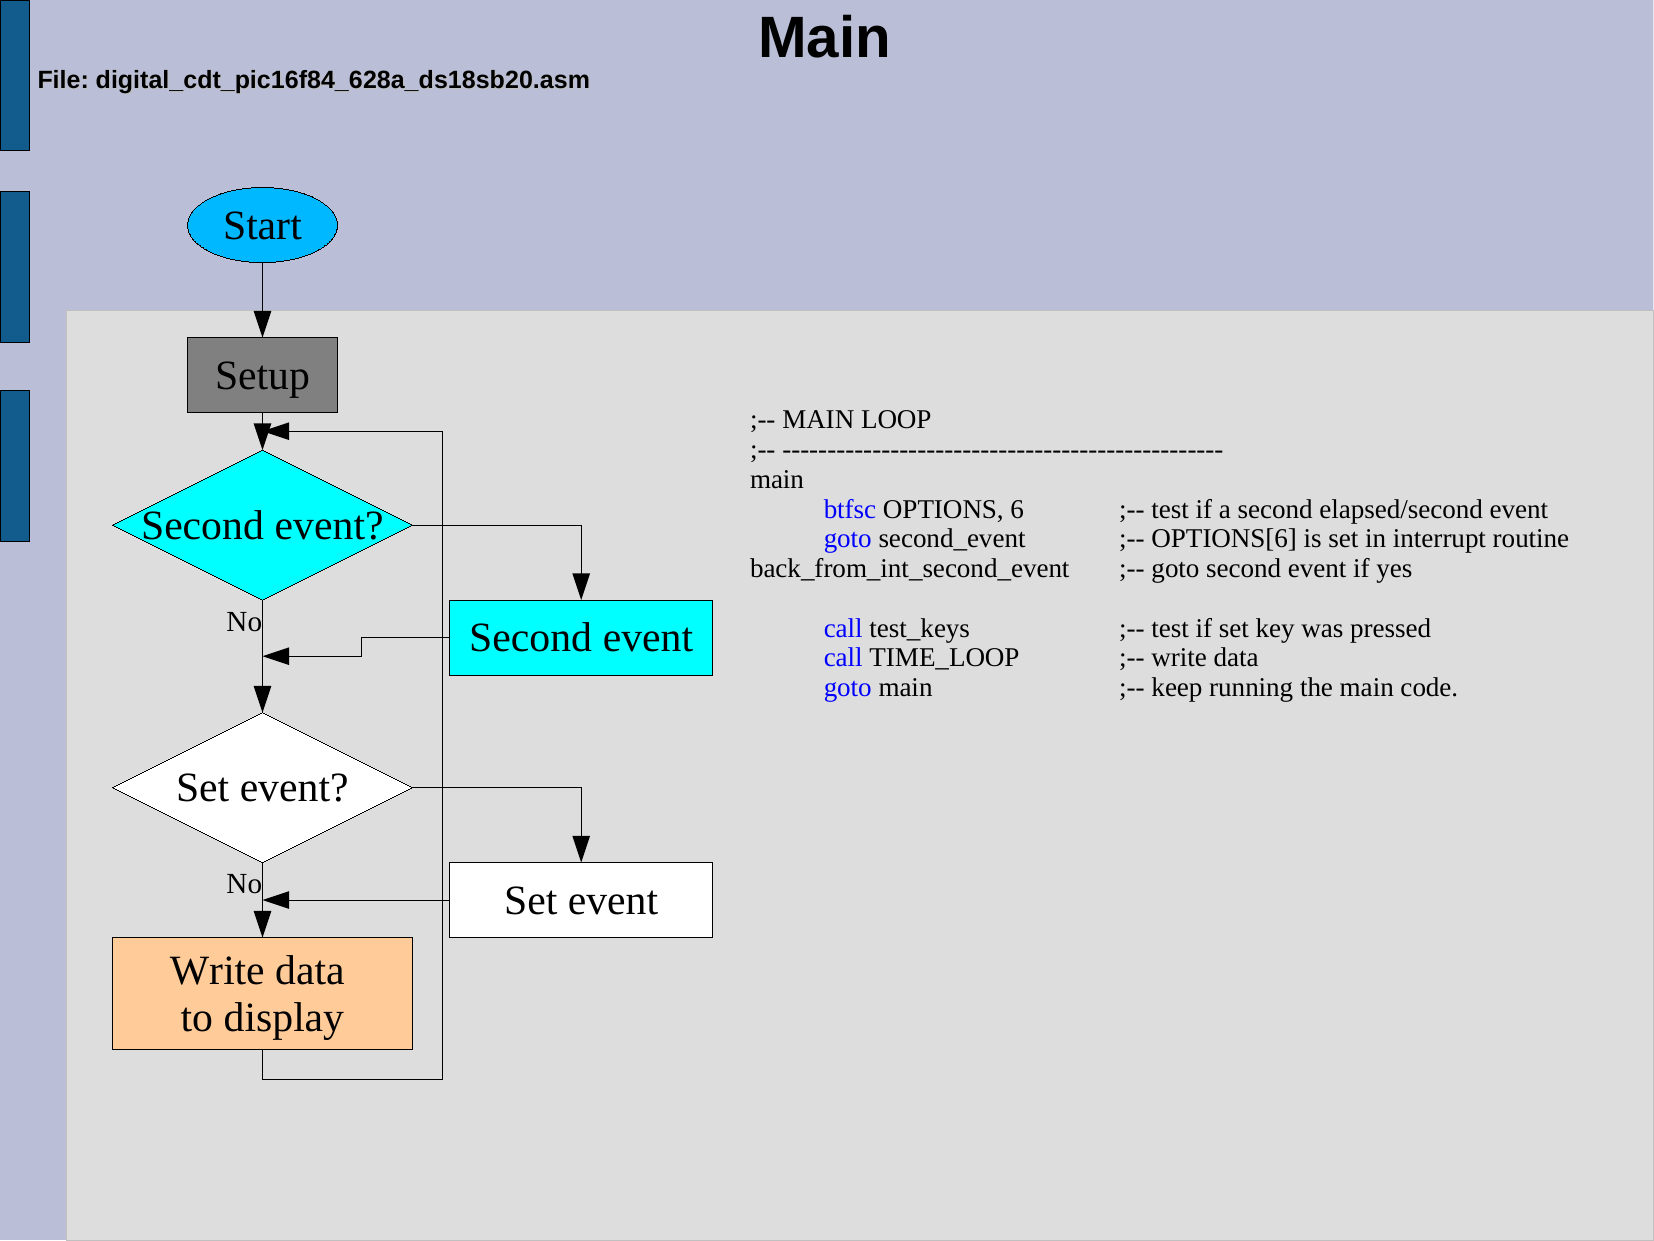

# Main
File: digital_cdt_pic16f84_628a_ds18sb20.asm
Start
Setup
;-- MAIN LOOP
;-- -------------------------------------------------
main
	btfsc OPTIONS, 6		;-- test if a second elapsed/second event
	goto second_event		;-- OPTIONS[6] is set in interrupt routine
back_from_int_second_event	;-- goto second event if yes
	call test_keys			;-- test if set key was pressed
	call TIME_LOOP		;-- write data
	goto main			;-- keep running the main code.
Second event?
Second event
No
Set event?
Set event
No
Write data
to display